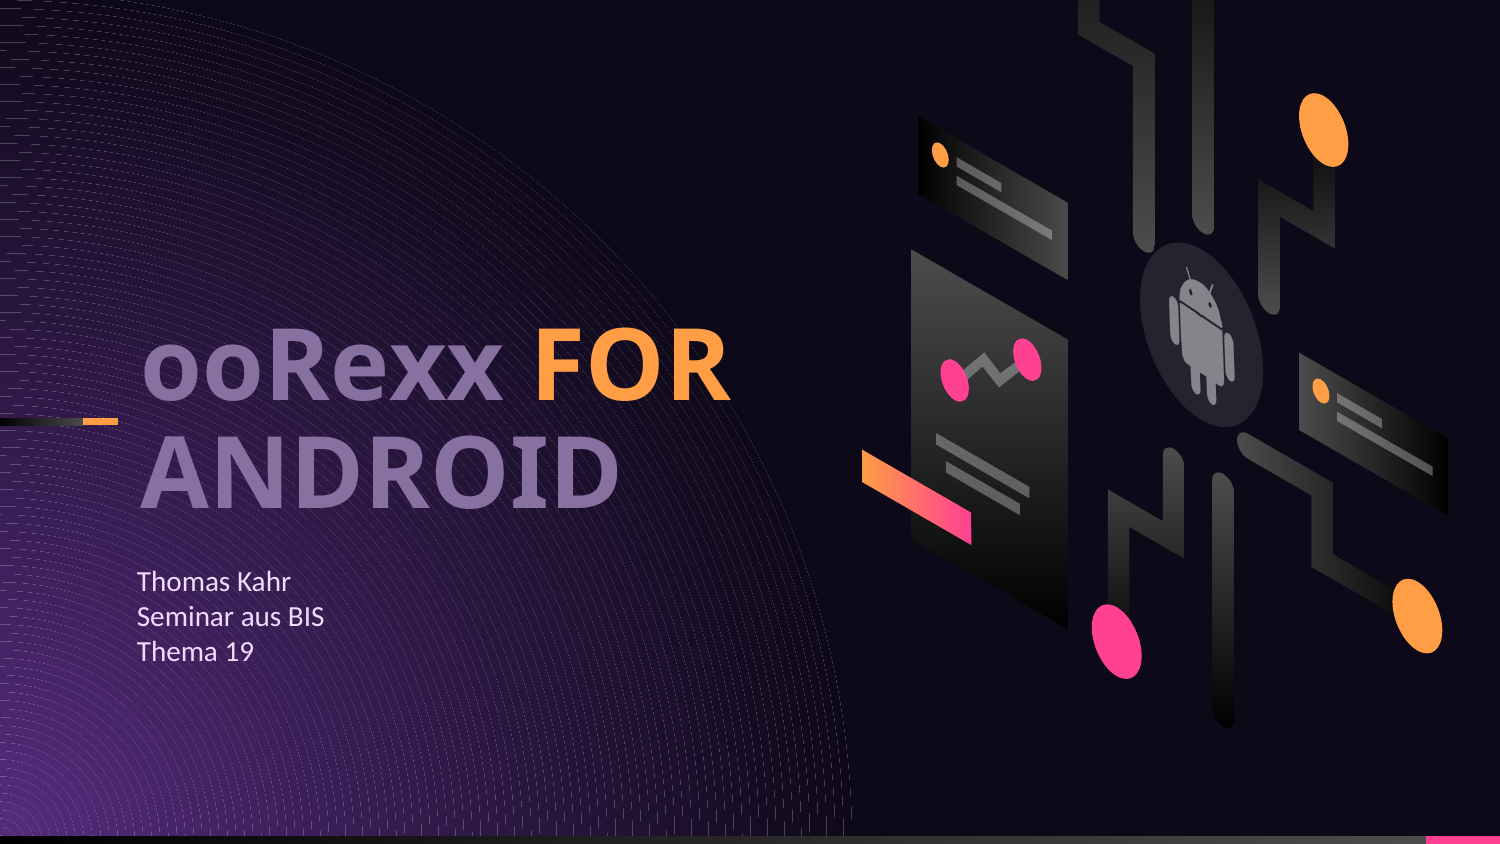

# ooRexx FOR ANDROID
Thomas Kahr
Seminar aus BIS
Thema 19